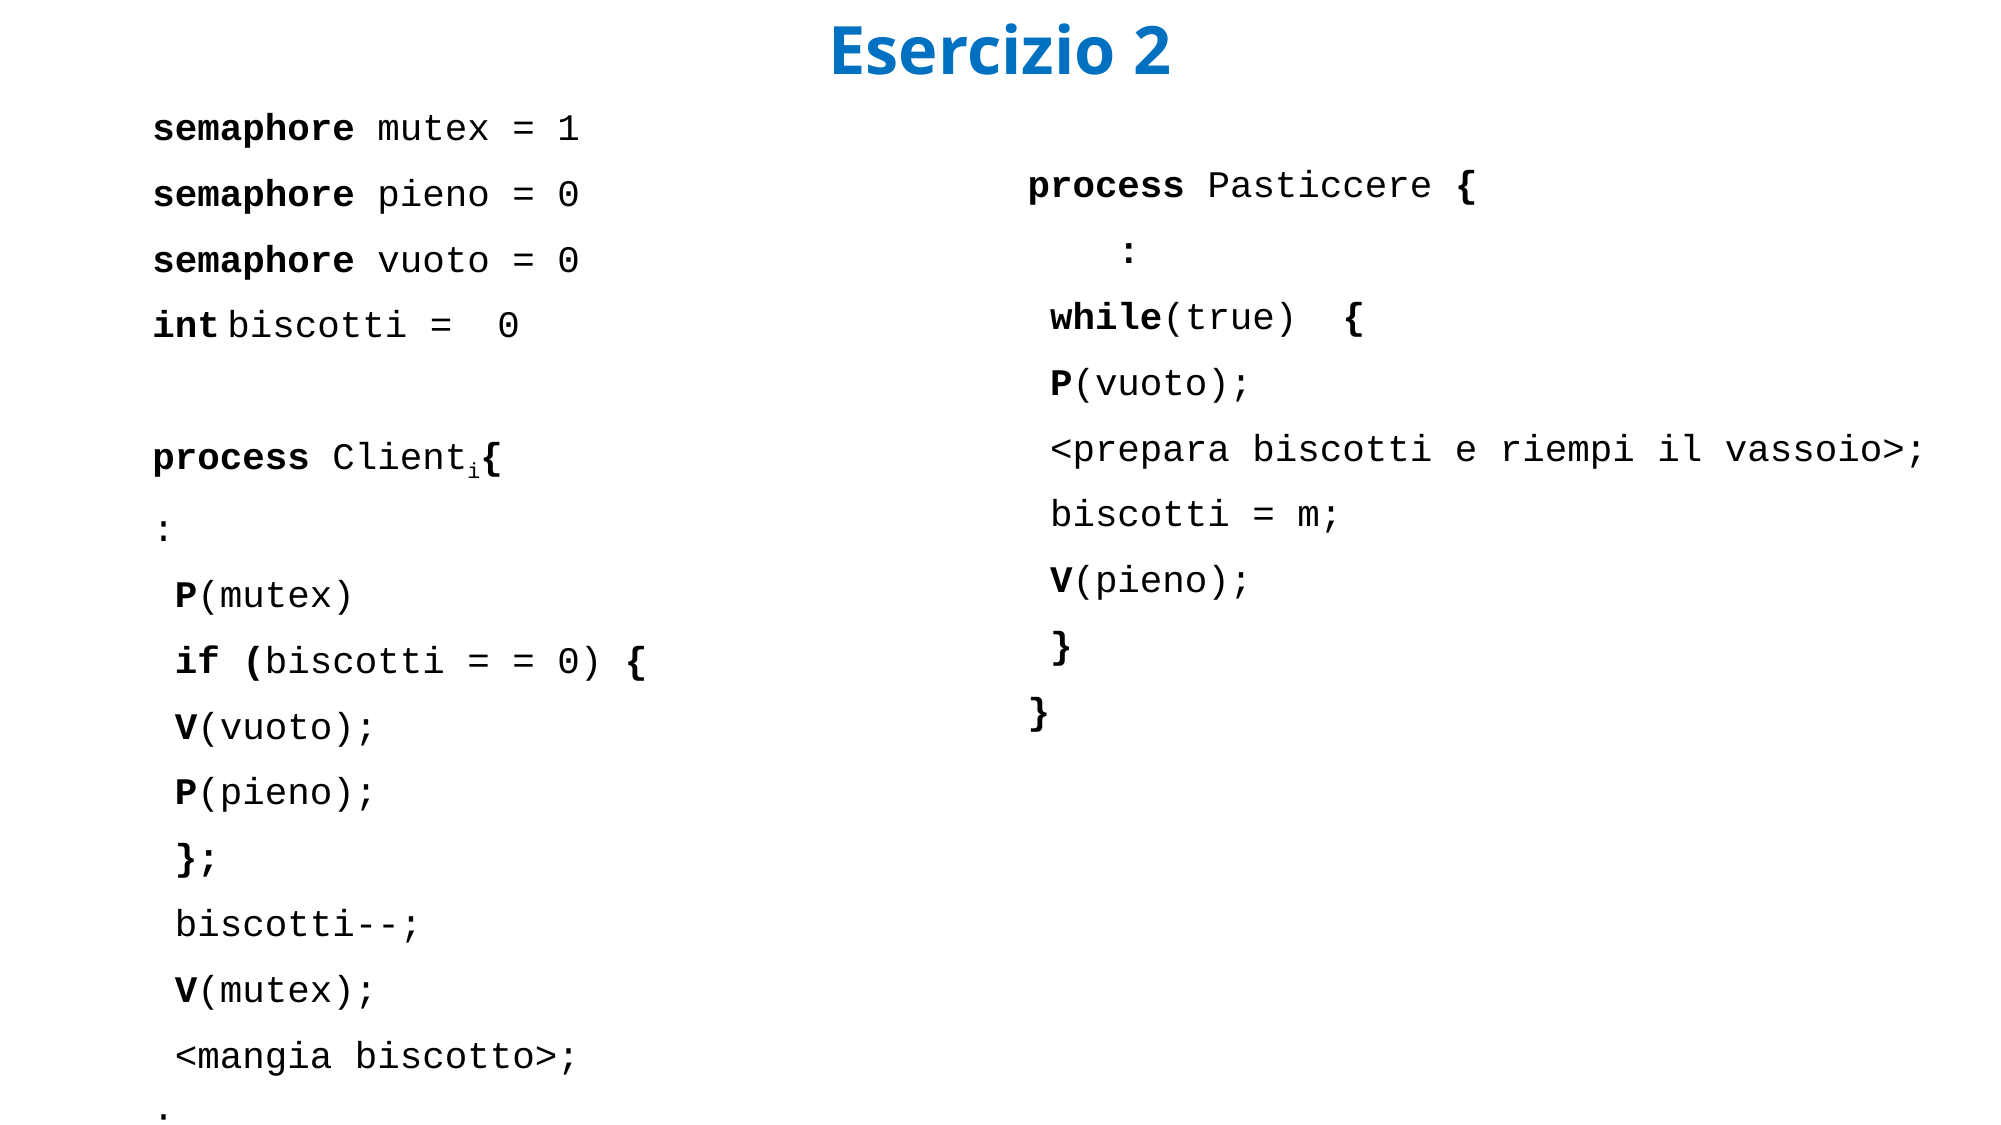

# Esercizio 2
semaphore	mutex = 1
semaphore	pieno = 0
semaphore	vuoto = 0
int	biscotti = 0
process Clienti{
:
 P(mutex)
 if (biscotti = = 0) {
 V(vuoto);
 P(pieno);
 };
 biscotti--;
 V(mutex);
 <mangia biscotto>;
:
}
process Pasticcere {
 :
 while(true) {
 P(vuoto);
 <prepara biscotti e riempi il vassoio>;
 biscotti = m;
 V(pieno);
 }
}